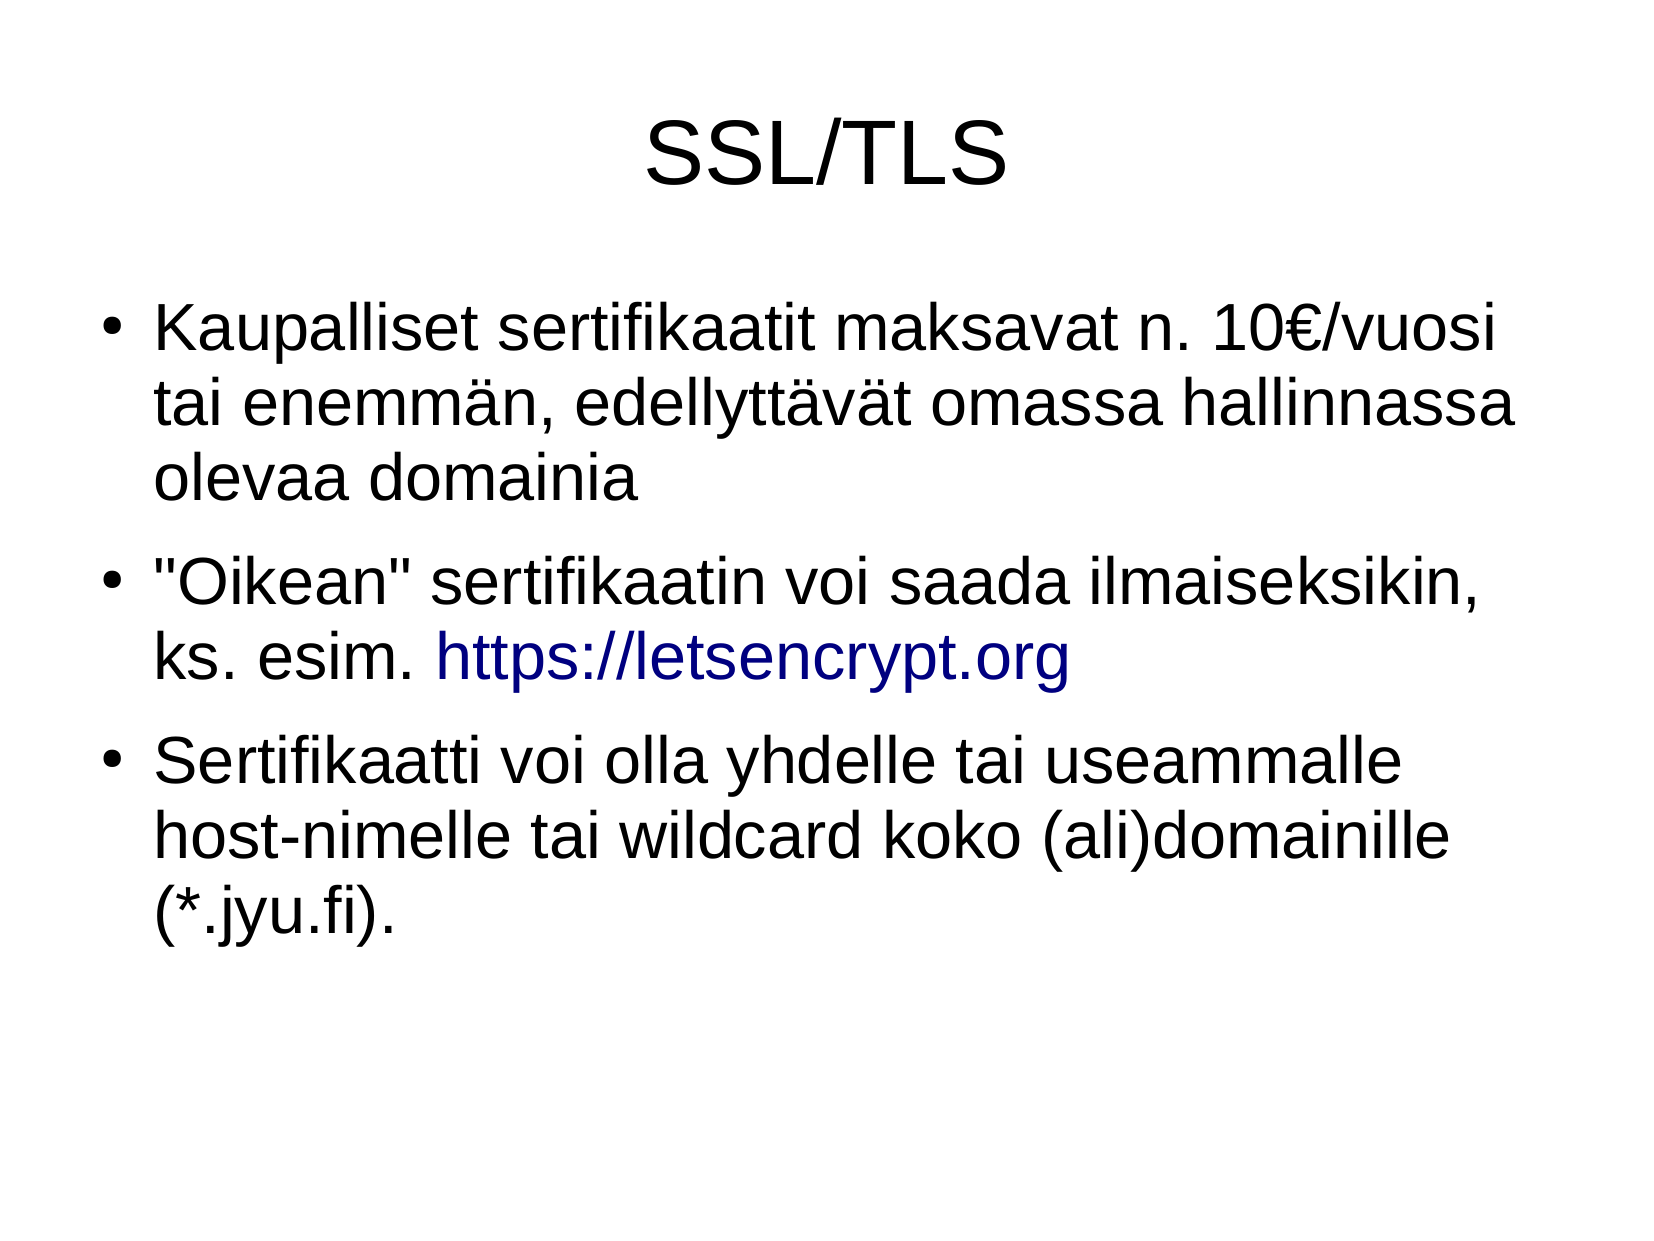

# SSL/TLS
Kaupalliset sertifikaatit maksavat n. 10€/vuosi tai enemmän, edellyttävät omassa hallinnassa olevaa domainia
"Oikean" sertifikaatin voi saada ilmaiseksikin, ks. esim. https://letsencrypt.org
Sertifikaatti voi olla yhdelle tai useammalle host-nimelle tai wildcard koko (ali)domainille (*.jyu.fi).